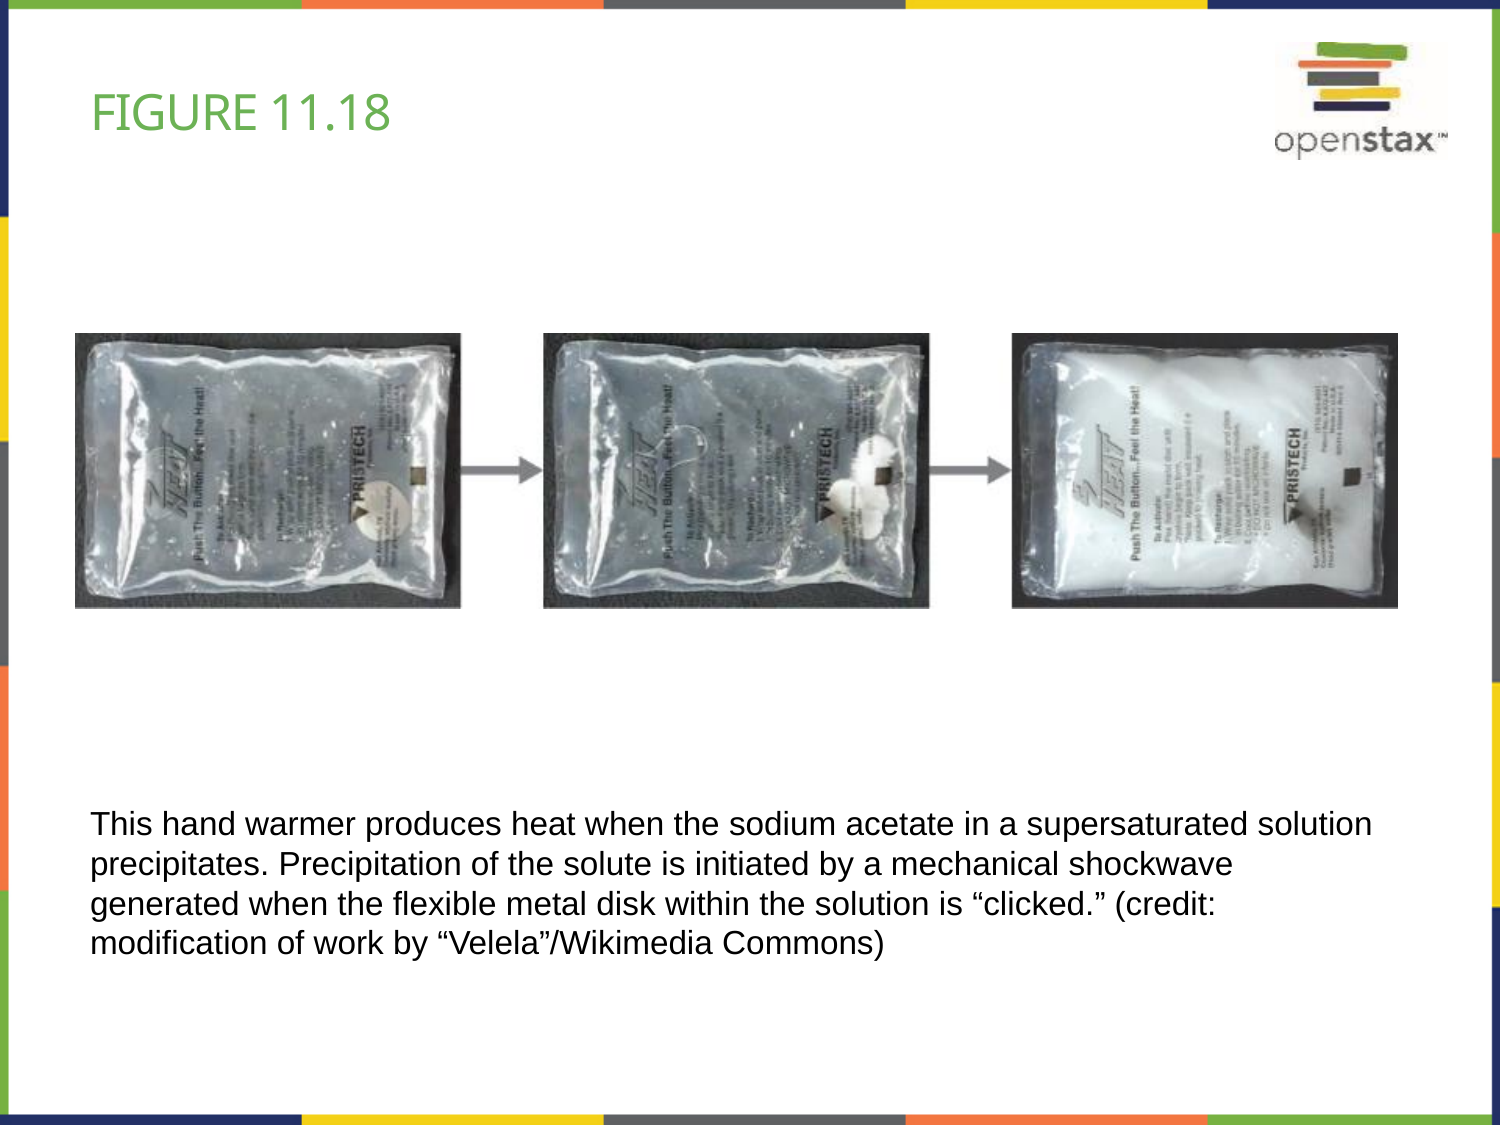

# Figure 11.18
This hand warmer produces heat when the sodium acetate in a supersaturated solution precipitates. Precipitation of the solute is initiated by a mechanical shockwave generated when the flexible metal disk within the solution is “clicked.” (credit: modification of work by “Velela”/Wikimedia Commons)